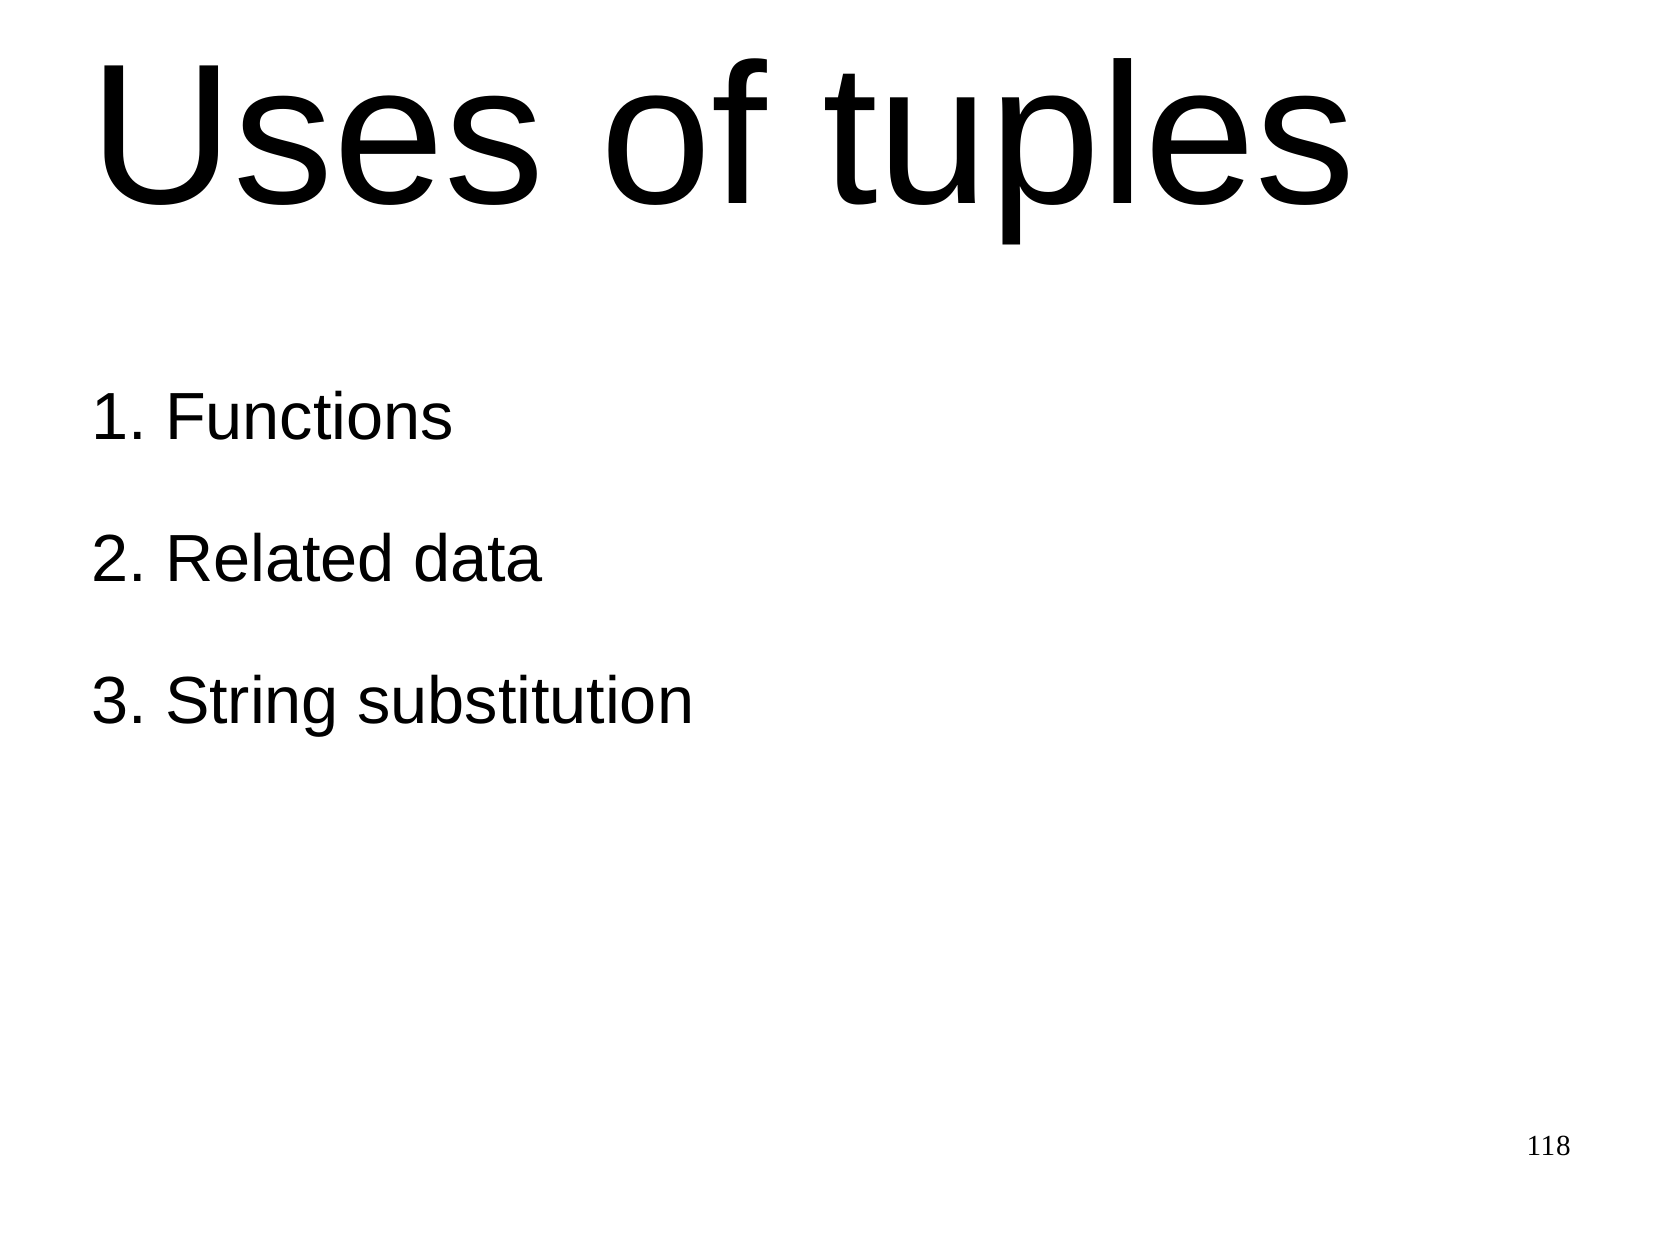

Uses of tuples
1. Functions
2. Related data
3. String substitution
118